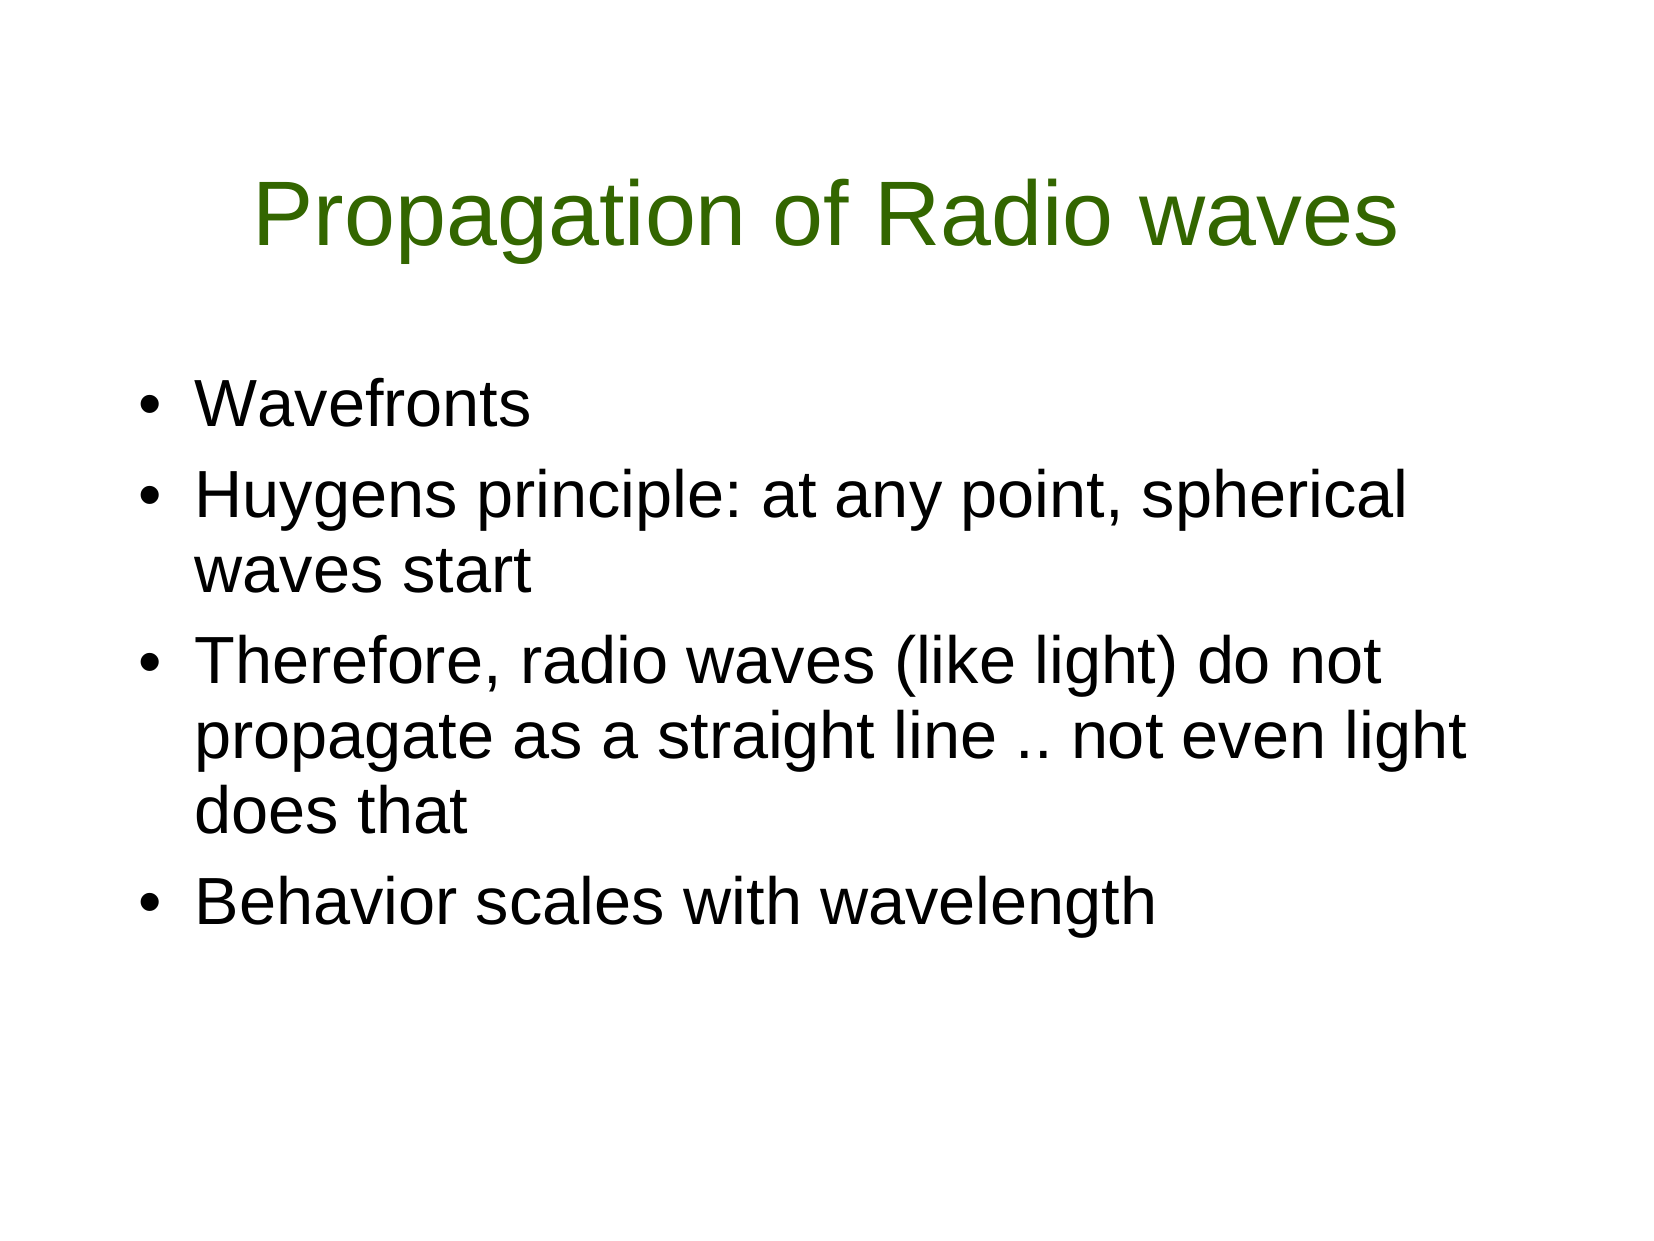

# Propagation of Radio waves
Wavefronts
Huygens principle: at any point, spherical waves start
Therefore, radio waves (like light) do not propagate as a straight line .. not even light does that
Behavior scales with wavelength